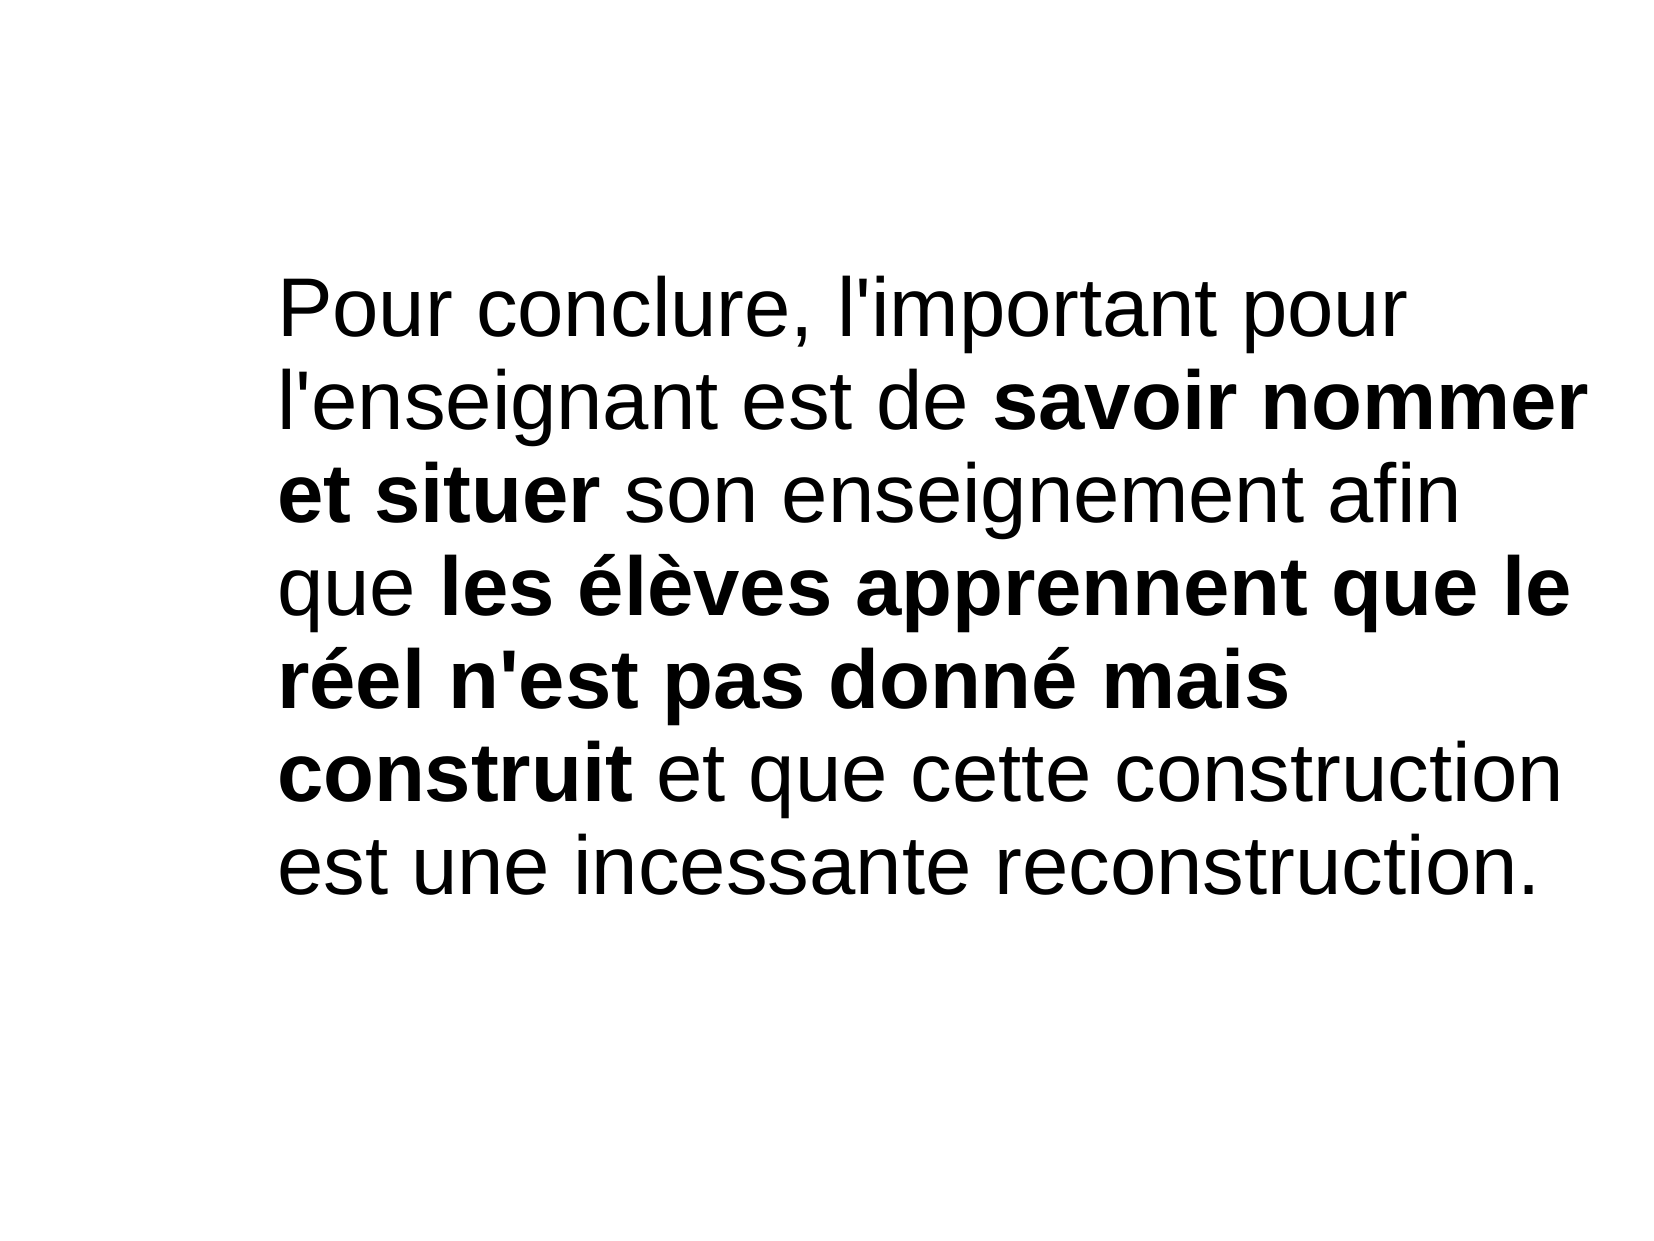

Pour conclure, l'important pour l'enseignant est de savoir nommer et situer son enseignement afin que les élèves apprennent que le réel n'est pas donné mais construit et que cette construction est une incessante reconstruction.